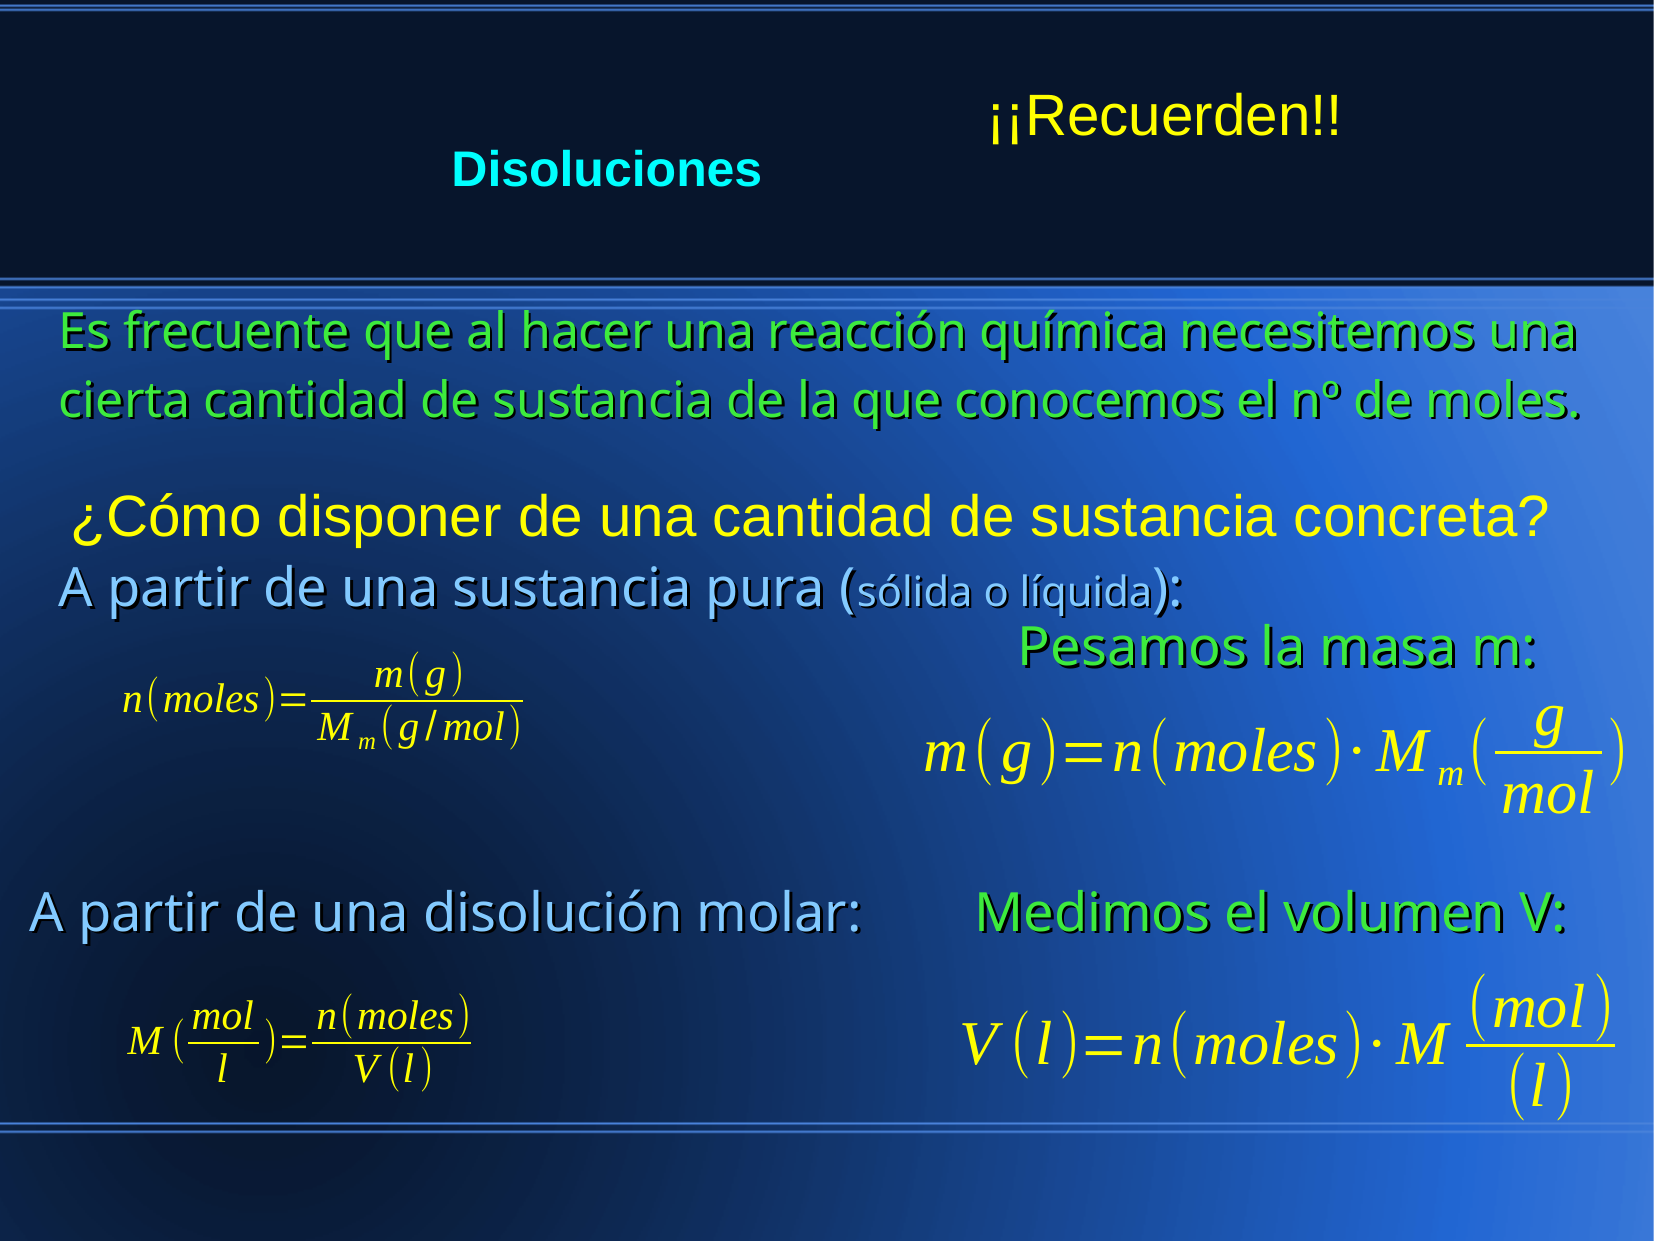

¡¡Recuerden!!
Disoluciones
Es frecuente que al hacer una reacción química necesitemos una cierta cantidad de sustancia de la que conocemos el nº de moles.
# ¿Cómo disponer de una cantidad de sustancia concreta?
A partir de una sustancia pura (sólida o líquida):
 Pesamos la masa m:
A partir de una disolución molar:
Medimos el volumen V: